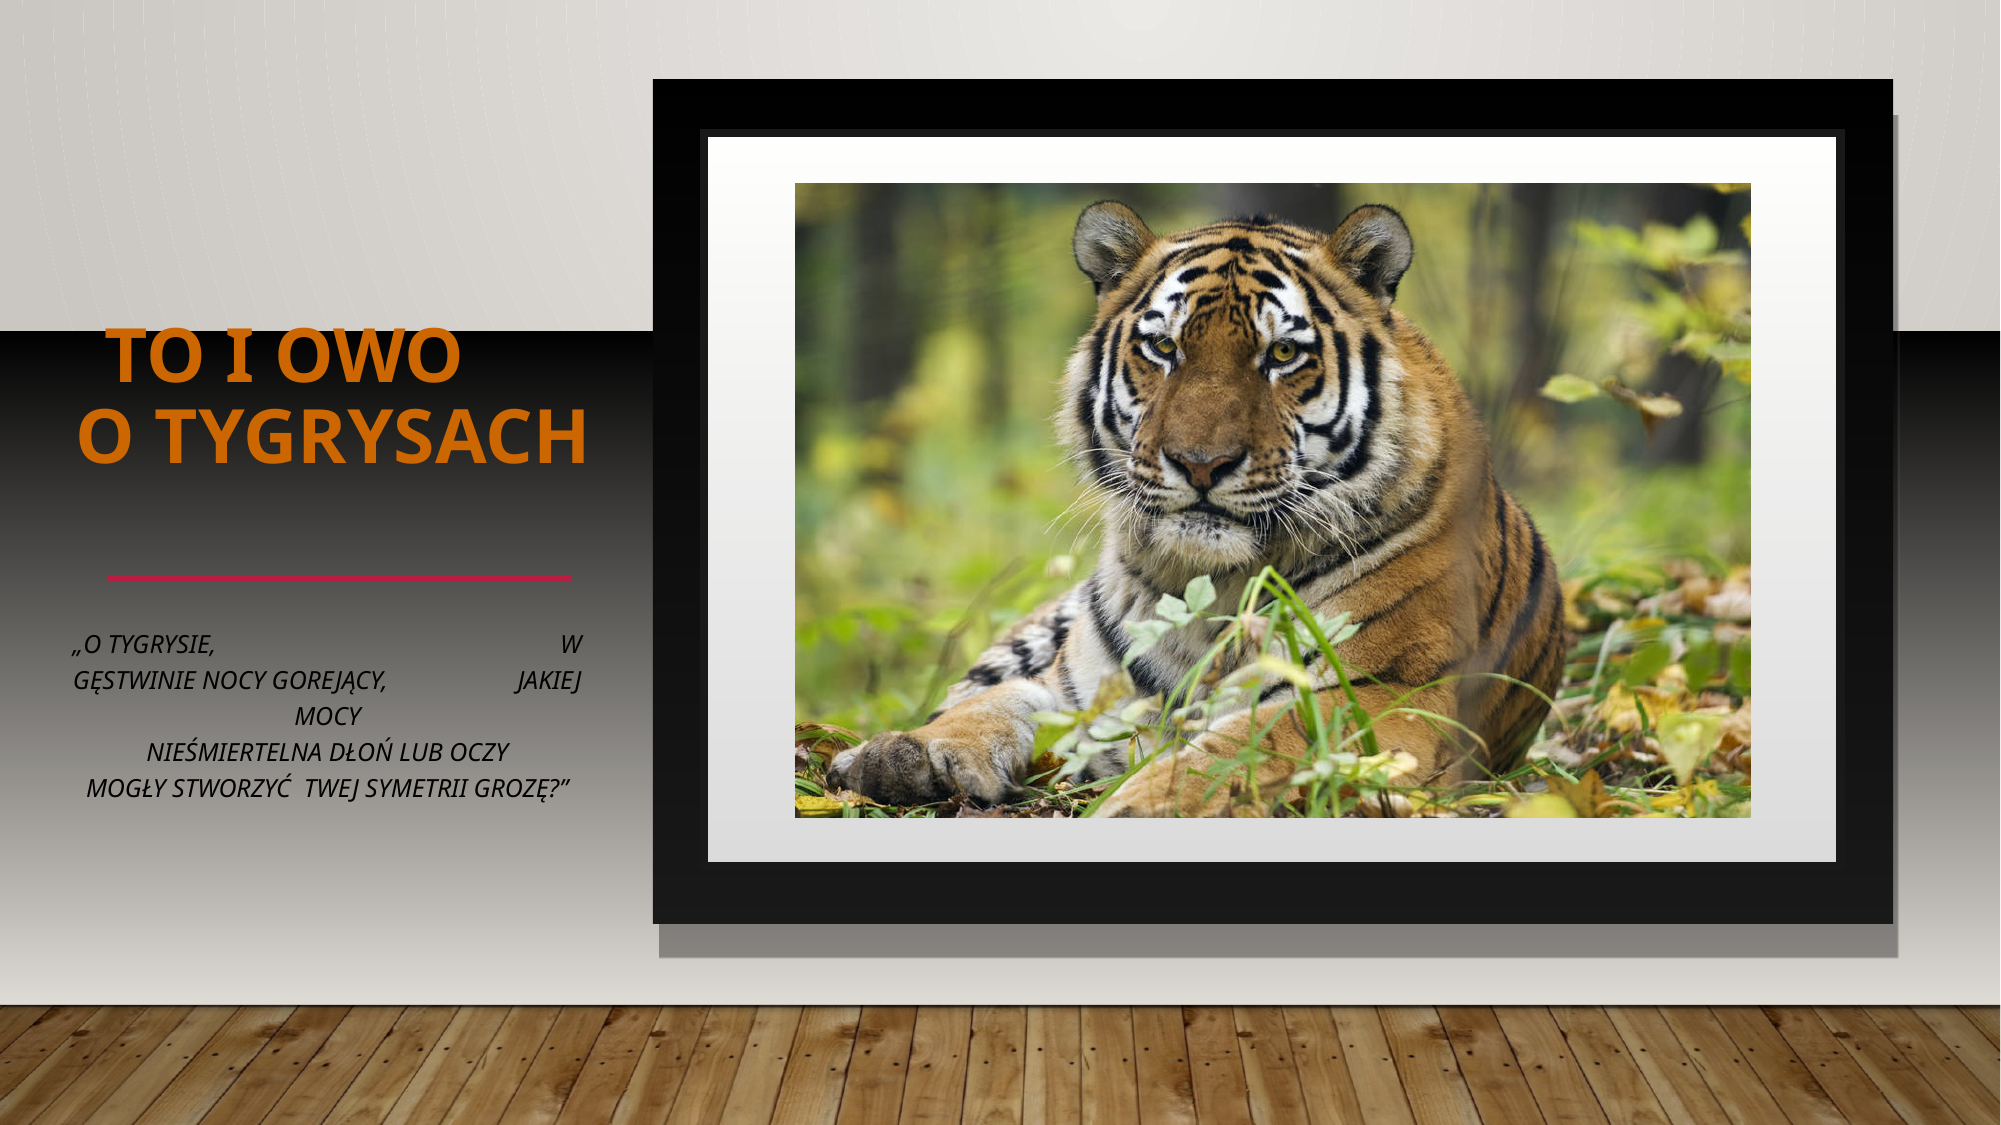

# TO I OWO O TYGRYSACH
„O Tygrysie, w gęstwinie nocy Gorejący, jakiej mocy
Nieśmiertelna dłoń lub oczy
Mogły stworzyć twej symetrii grozę?”